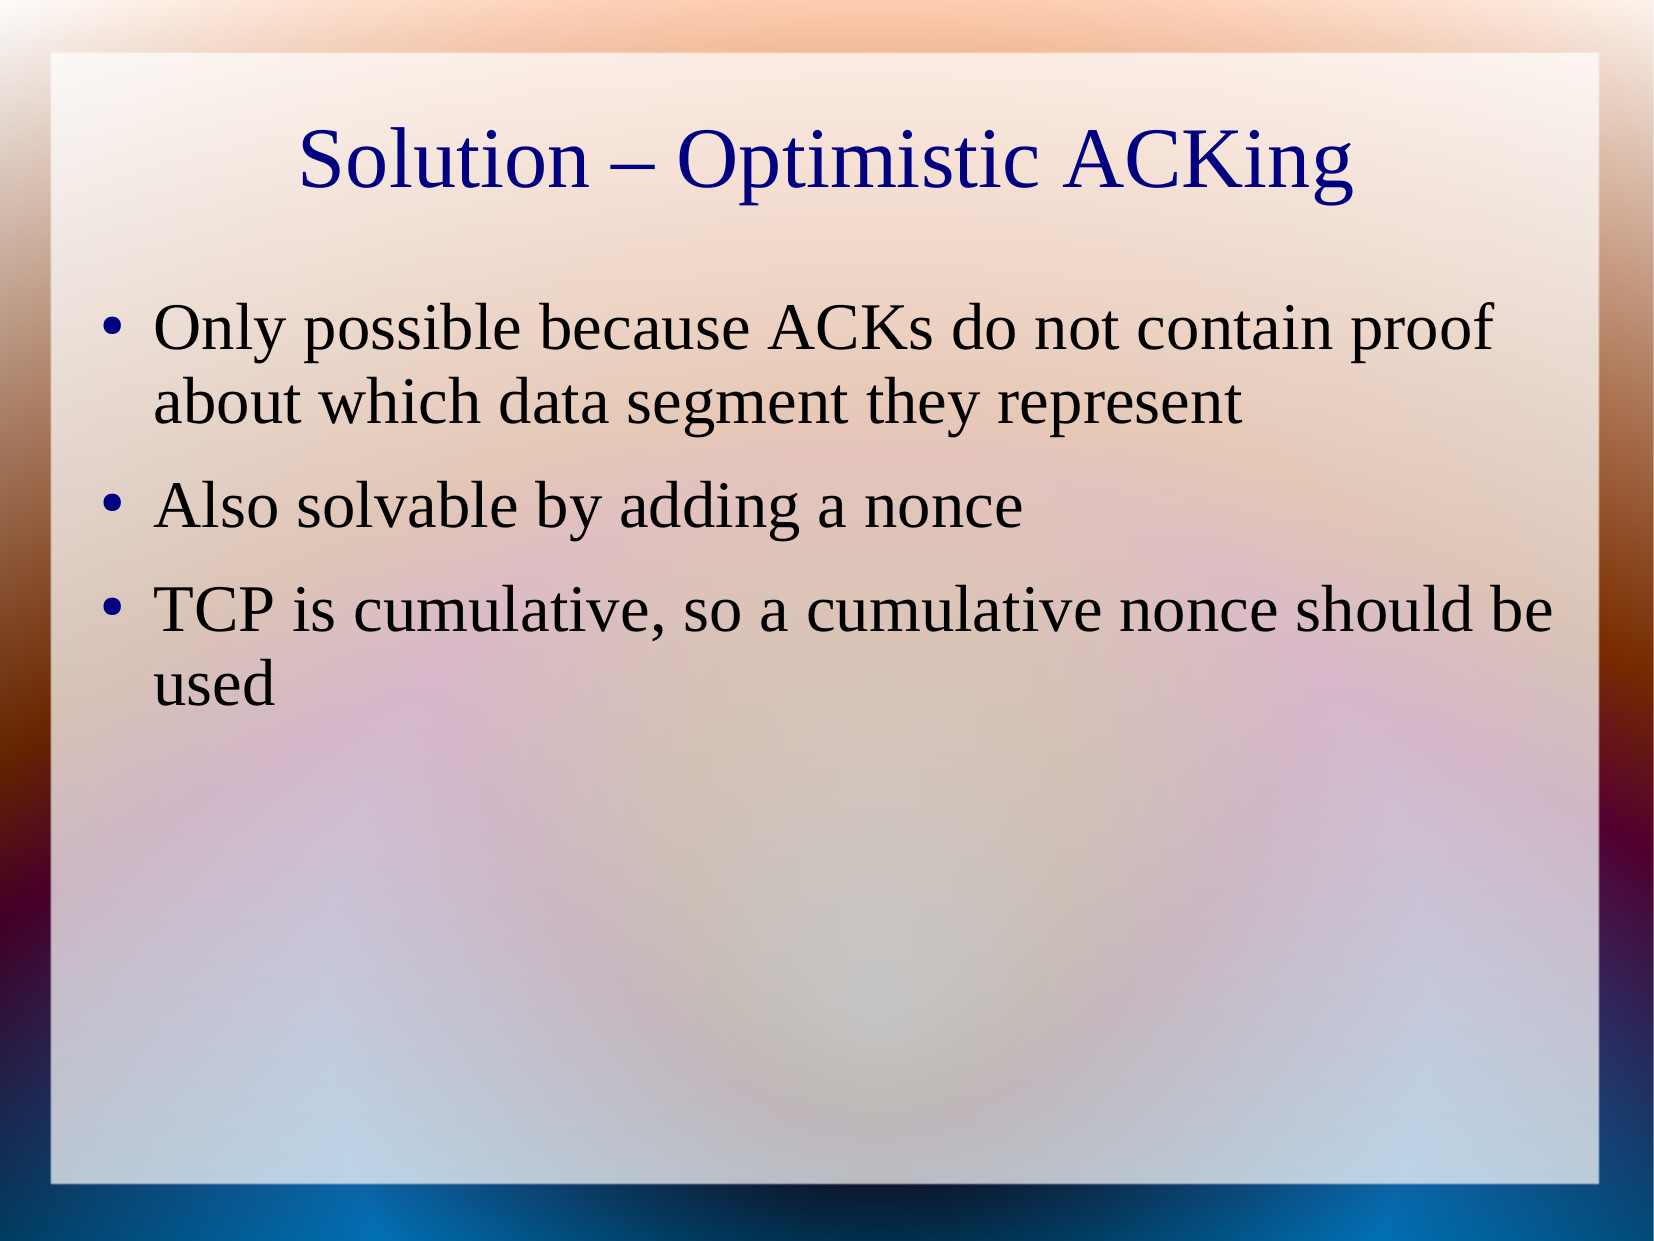

# Solution – Optimistic ACKing
Only possible because ACKs do not contain proof about which data segment they represent
Also solvable by adding a nonce
TCP is cumulative, so a cumulative nonce should be used